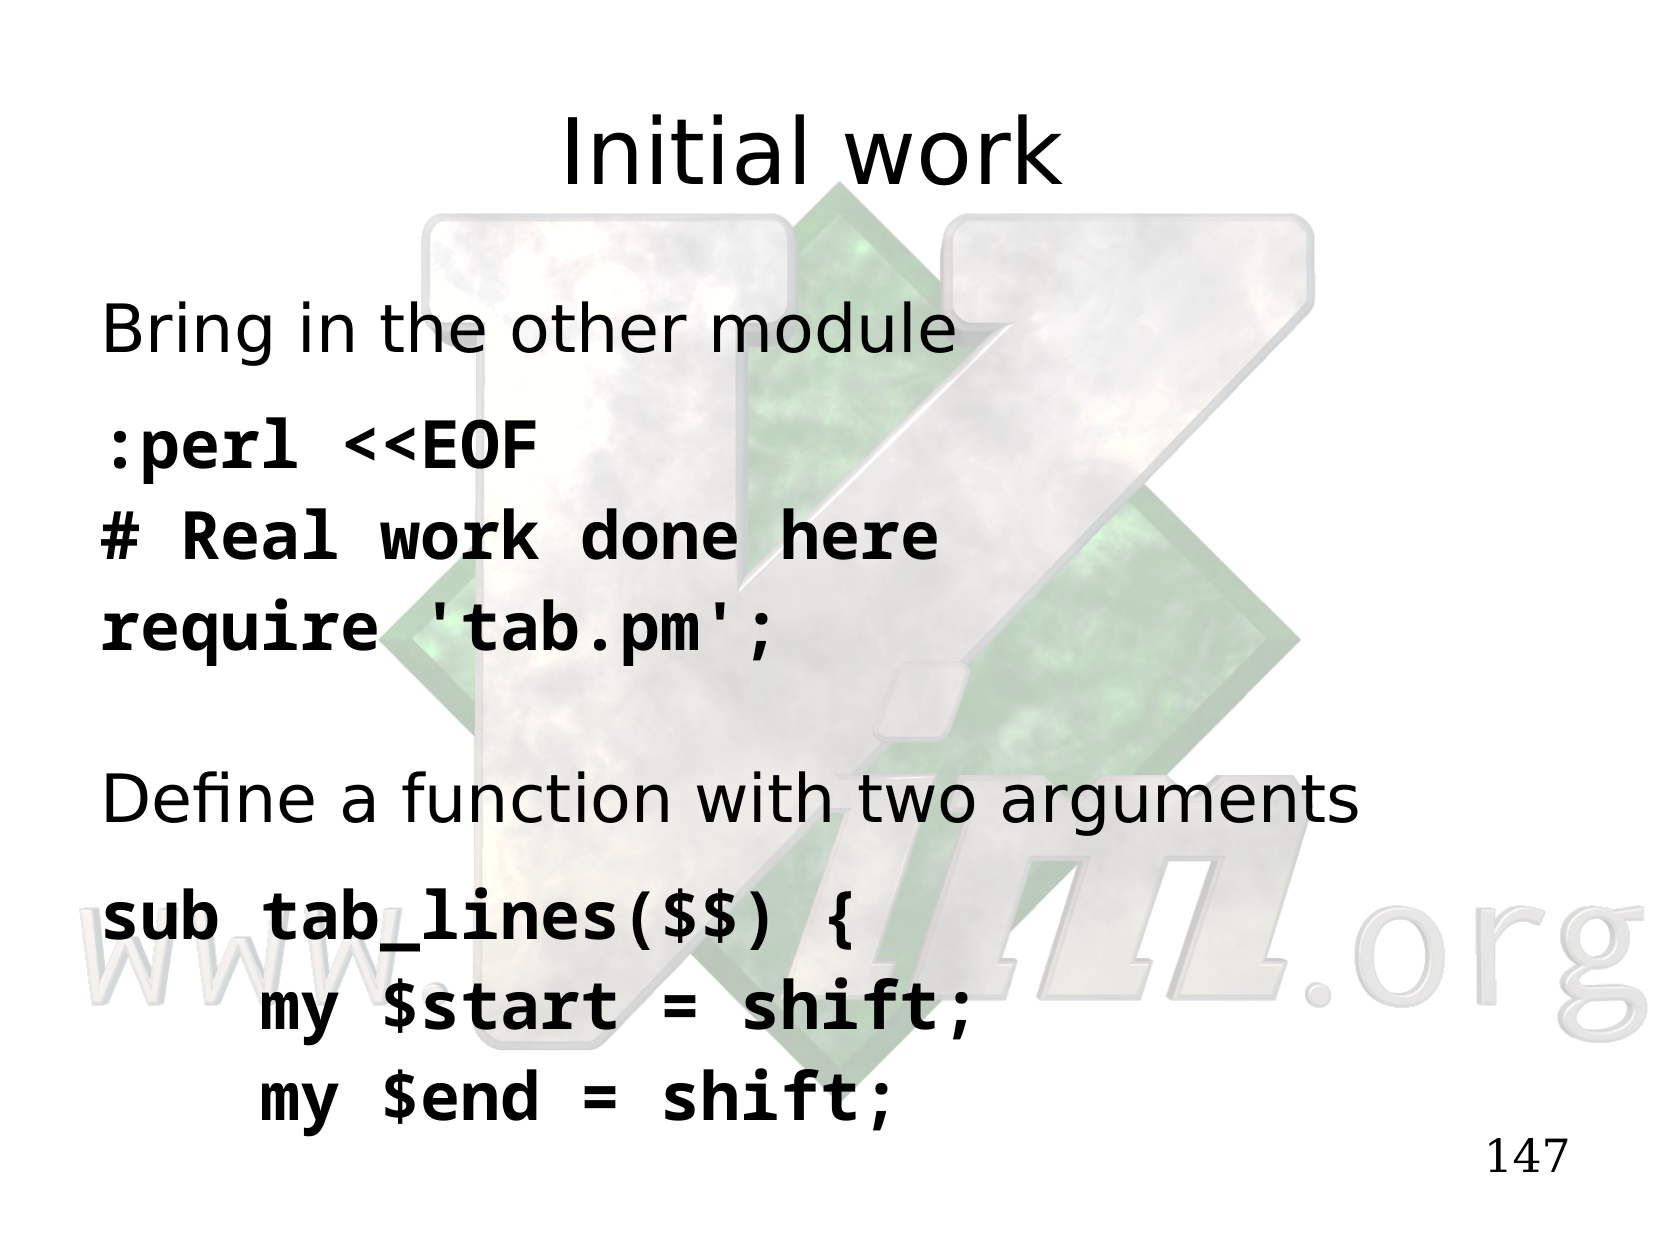

Initial work
# Bring in the other module
:perl <<EOF
# Real work done here
require 'tab.pm';
Define a function with two arguments
sub tab_lines($$) {
 my $start = shift;
 my $end = shift;
147